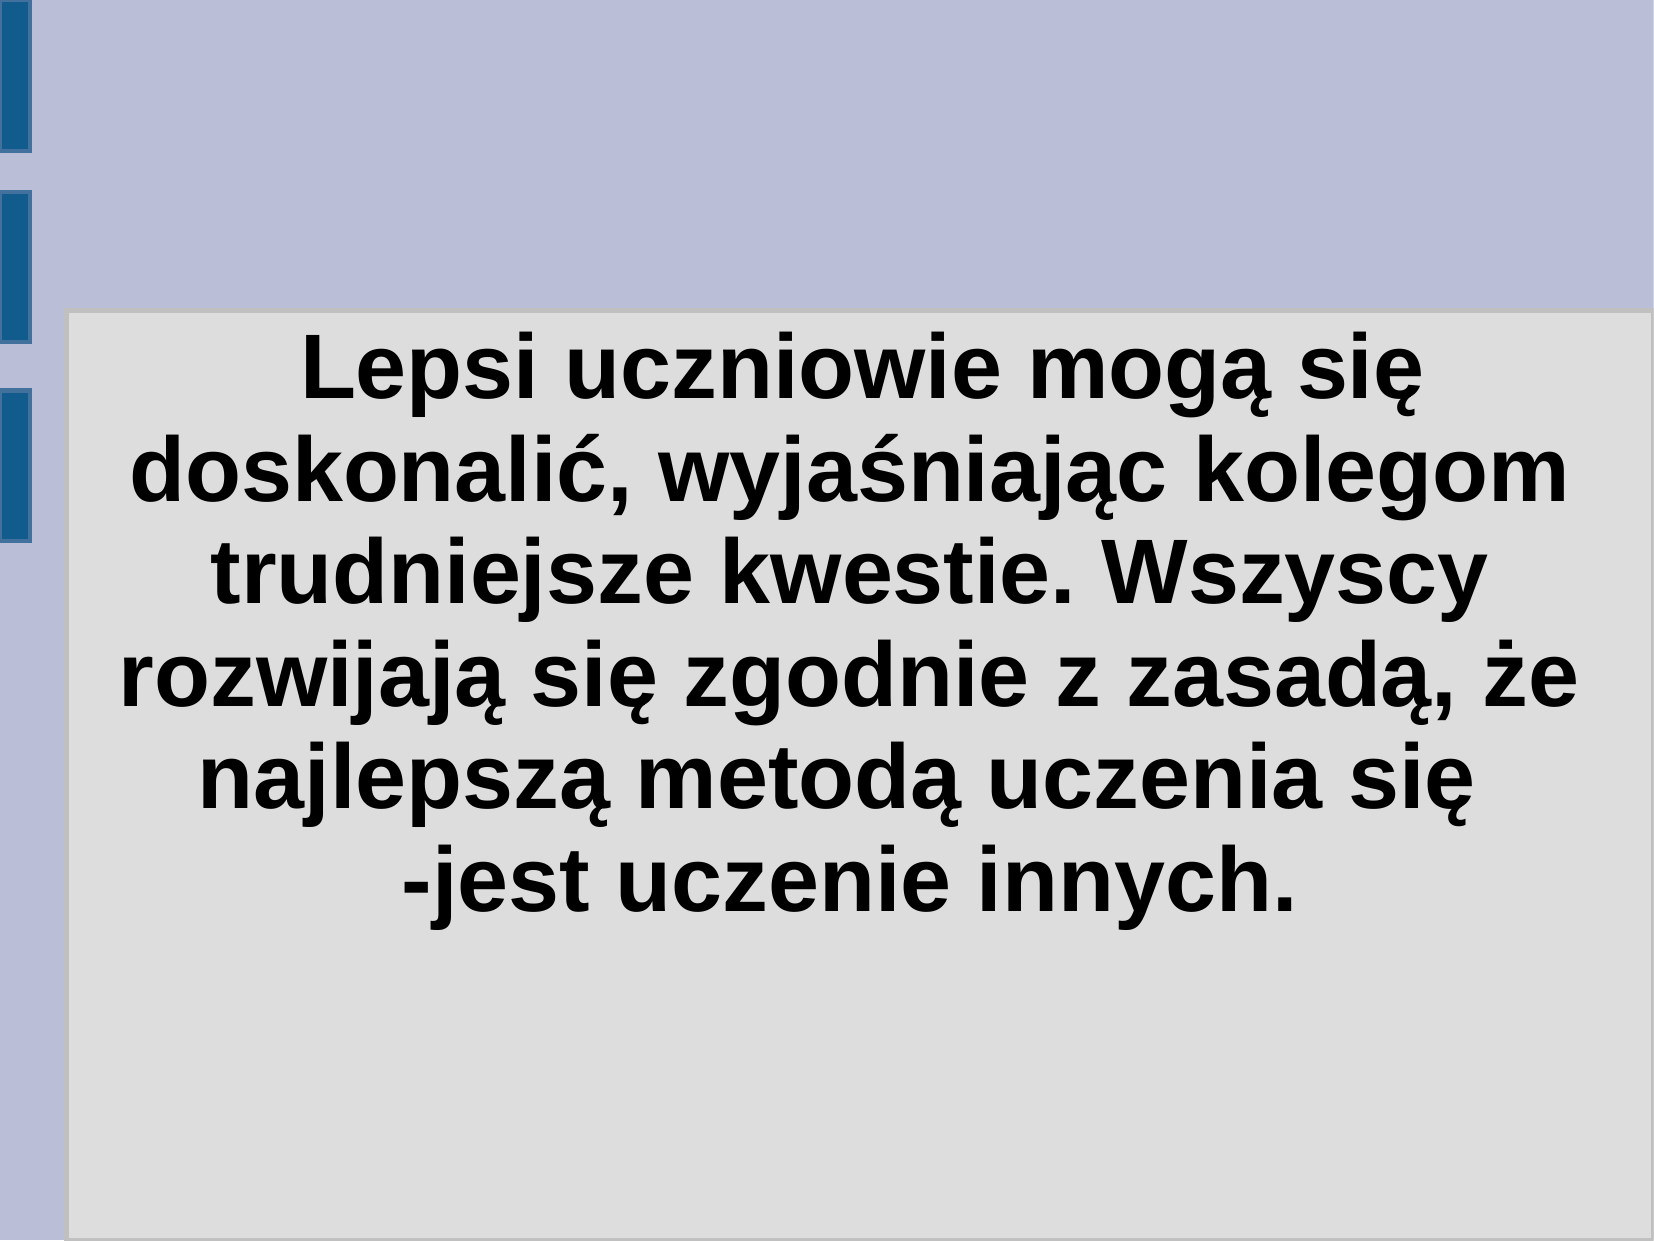

# Lepsi uczniowie mogą się doskonalić, wyjaśniając kolegom trudniejsze kwestie. Wszyscy rozwijają się zgodnie z zasadą, że najlepszą metodą uczenia się -jest uczenie innych.